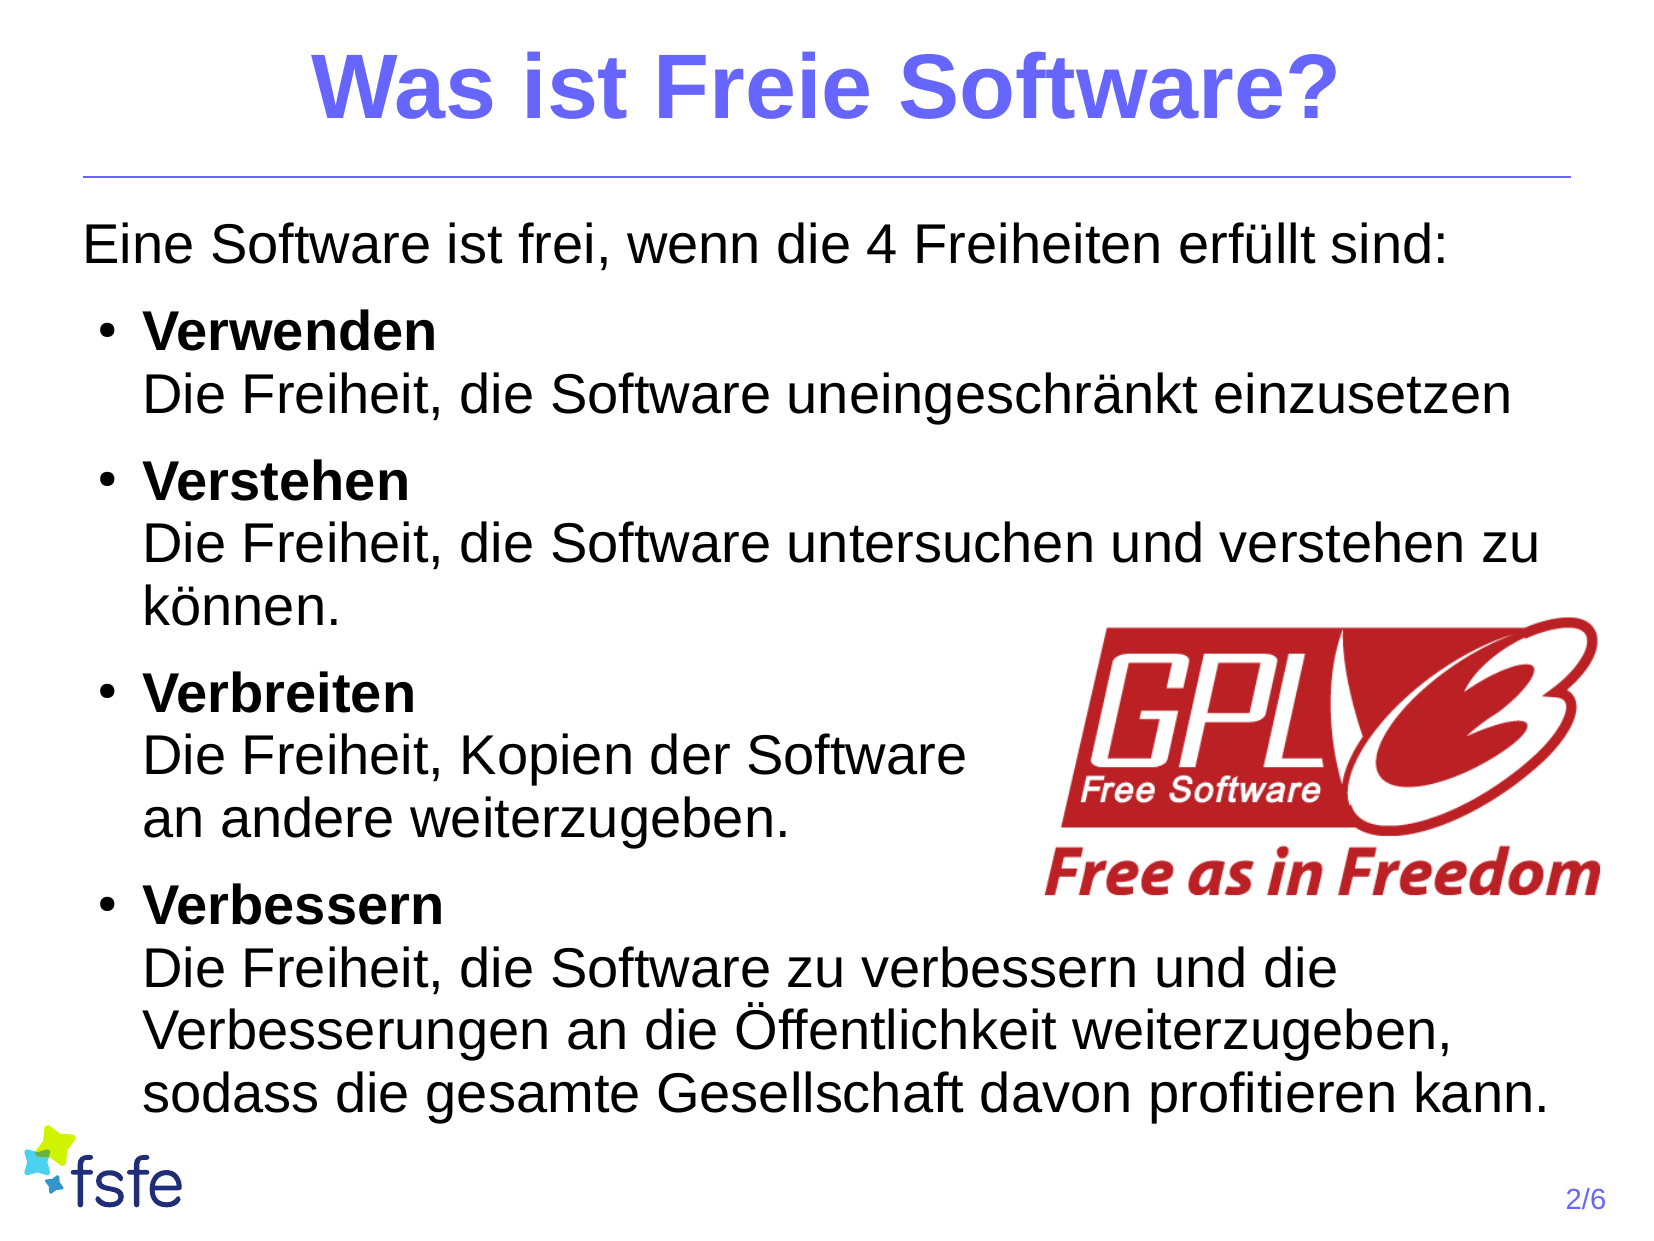

# Was ist Freie Software?
Eine Software ist frei, wenn die 4 Freiheiten erfüllt sind:
Verwenden
Die Freiheit, die Software uneingeschränkt einzusetzen
Verstehen
Die Freiheit, die Software untersuchen und verstehen zu können.
Verbreiten
Die Freiheit, Kopien der Software
an andere weiterzugeben.
Verbessern
Die Freiheit, die Software zu verbessern und die Verbesserungen an die Öffentlichkeit weiterzugeben, sodass die gesamte Gesellschaft davon profitieren kann.
2